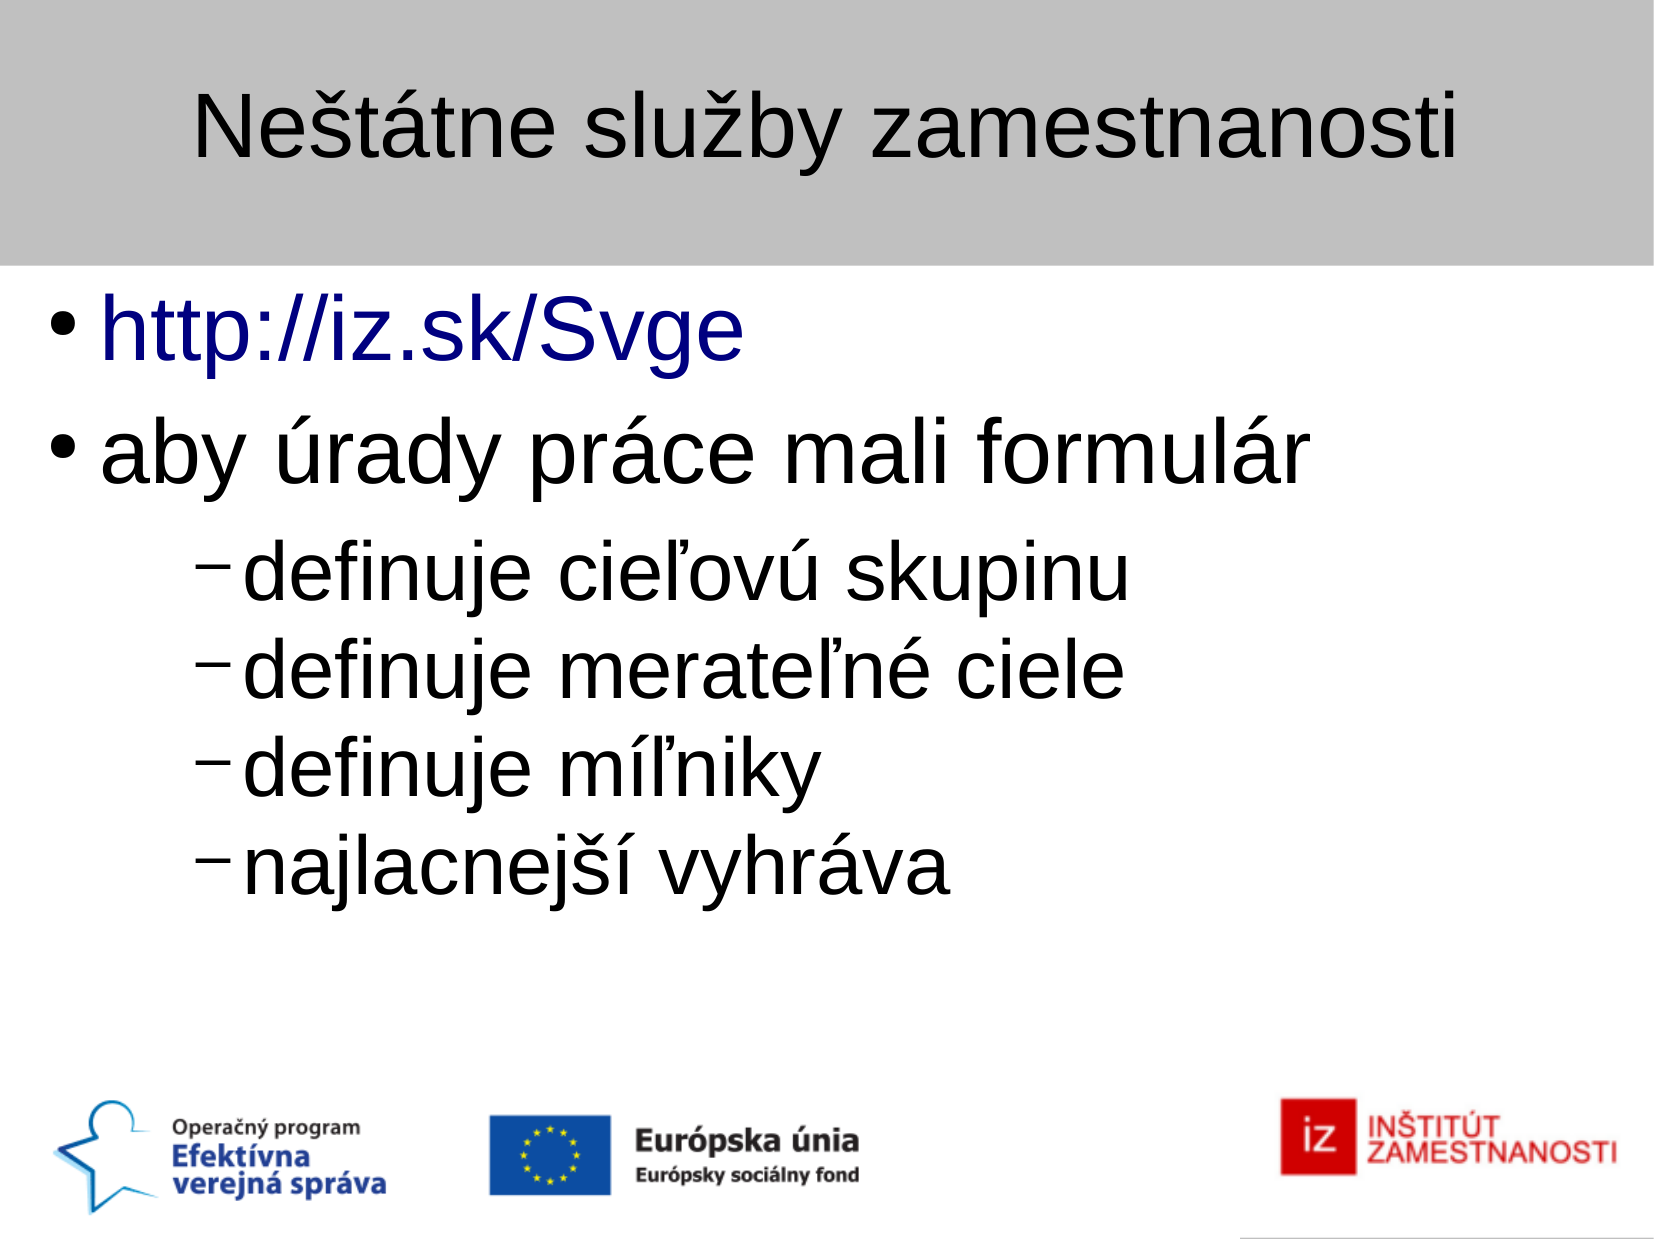

# Neštátne služby zamestnanosti
http://iz.sk/Svge
aby úrady práce mali formulár
definuje cieľovú skupinu
definuje merateľné ciele
definuje míľniky
najlacnejší vyhráva